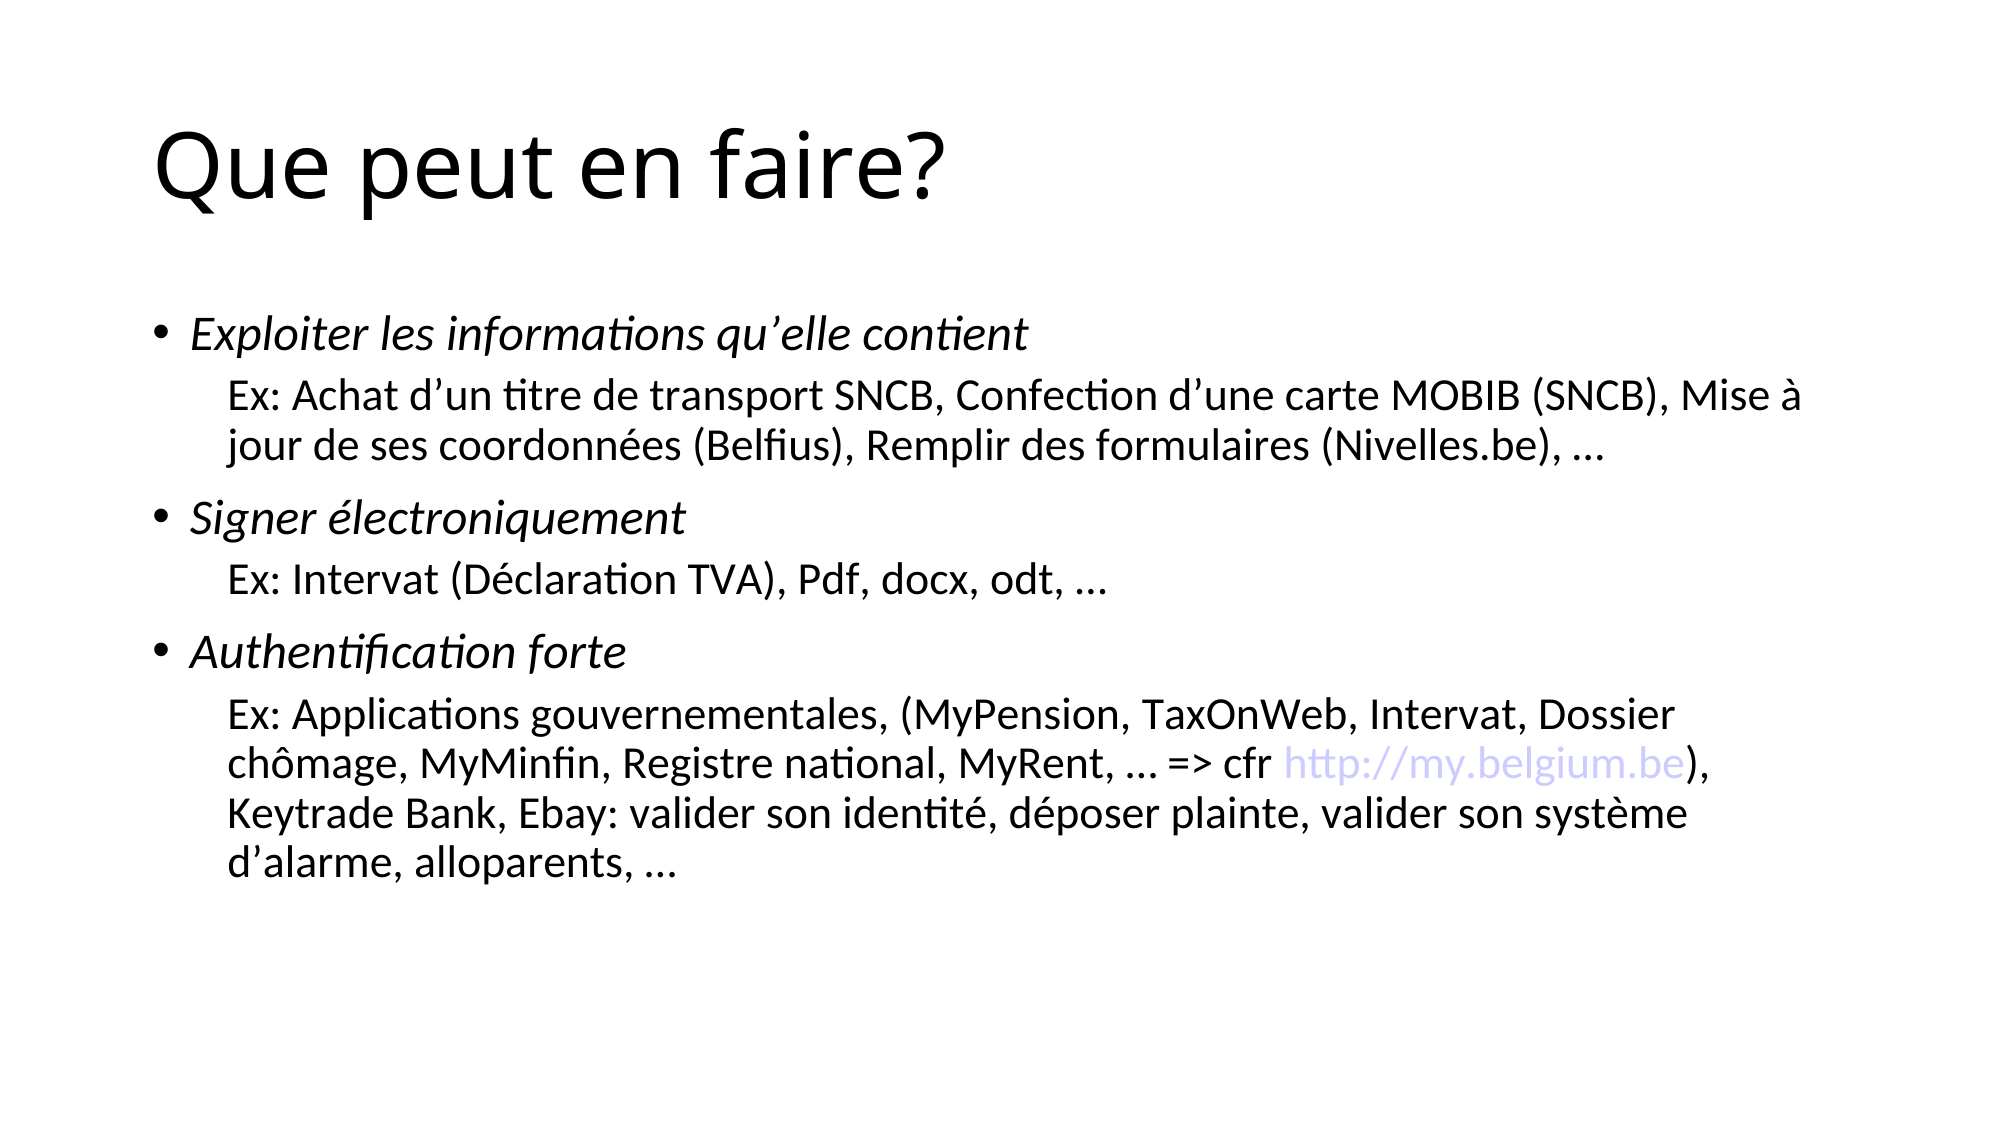

Que peut en faire?
Exploiter les informations qu’elle contient
Ex: Achat d’un titre de transport SNCB, Confection d’une carte MOBIB (SNCB), Mise à jour de ses coordonnées (Belfius), Remplir des formulaires (Nivelles.be), …
Signer électroniquement
Ex: Intervat (Déclaration TVA), Pdf, docx, odt, …
Authentification forte
Ex: Applications gouvernementales, (MyPension, TaxOnWeb, Intervat, Dossier chômage, MyMinfin, Registre national, MyRent, … => cfr http://my.belgium.be), Keytrade Bank, Ebay: valider son identité, déposer plainte, valider son système d’alarme, alloparents, …